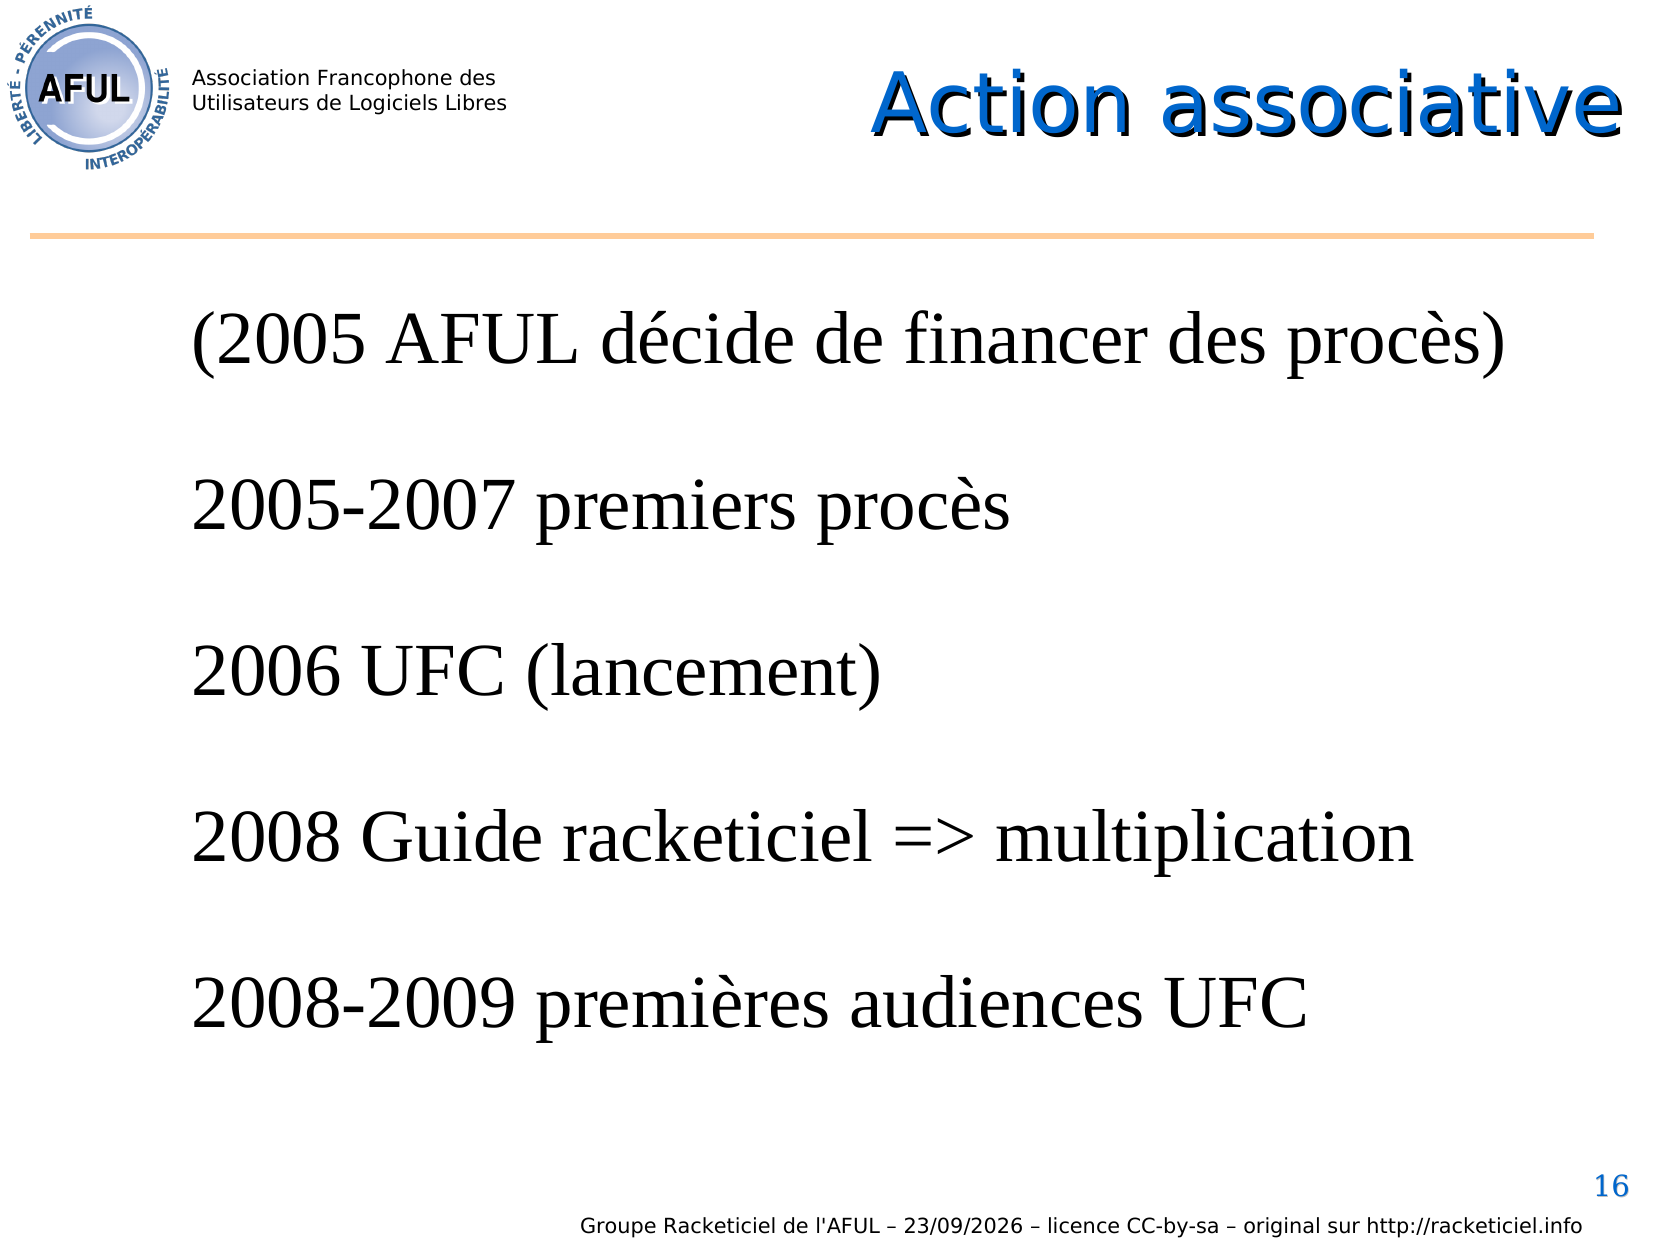

# Action associative
(2005 AFUL décide de financer des procès)
2005-2007 premiers procès
2006 UFC (lancement)
2008 Guide racketiciel => multiplication
2008-2009 premières audiences UFC
16